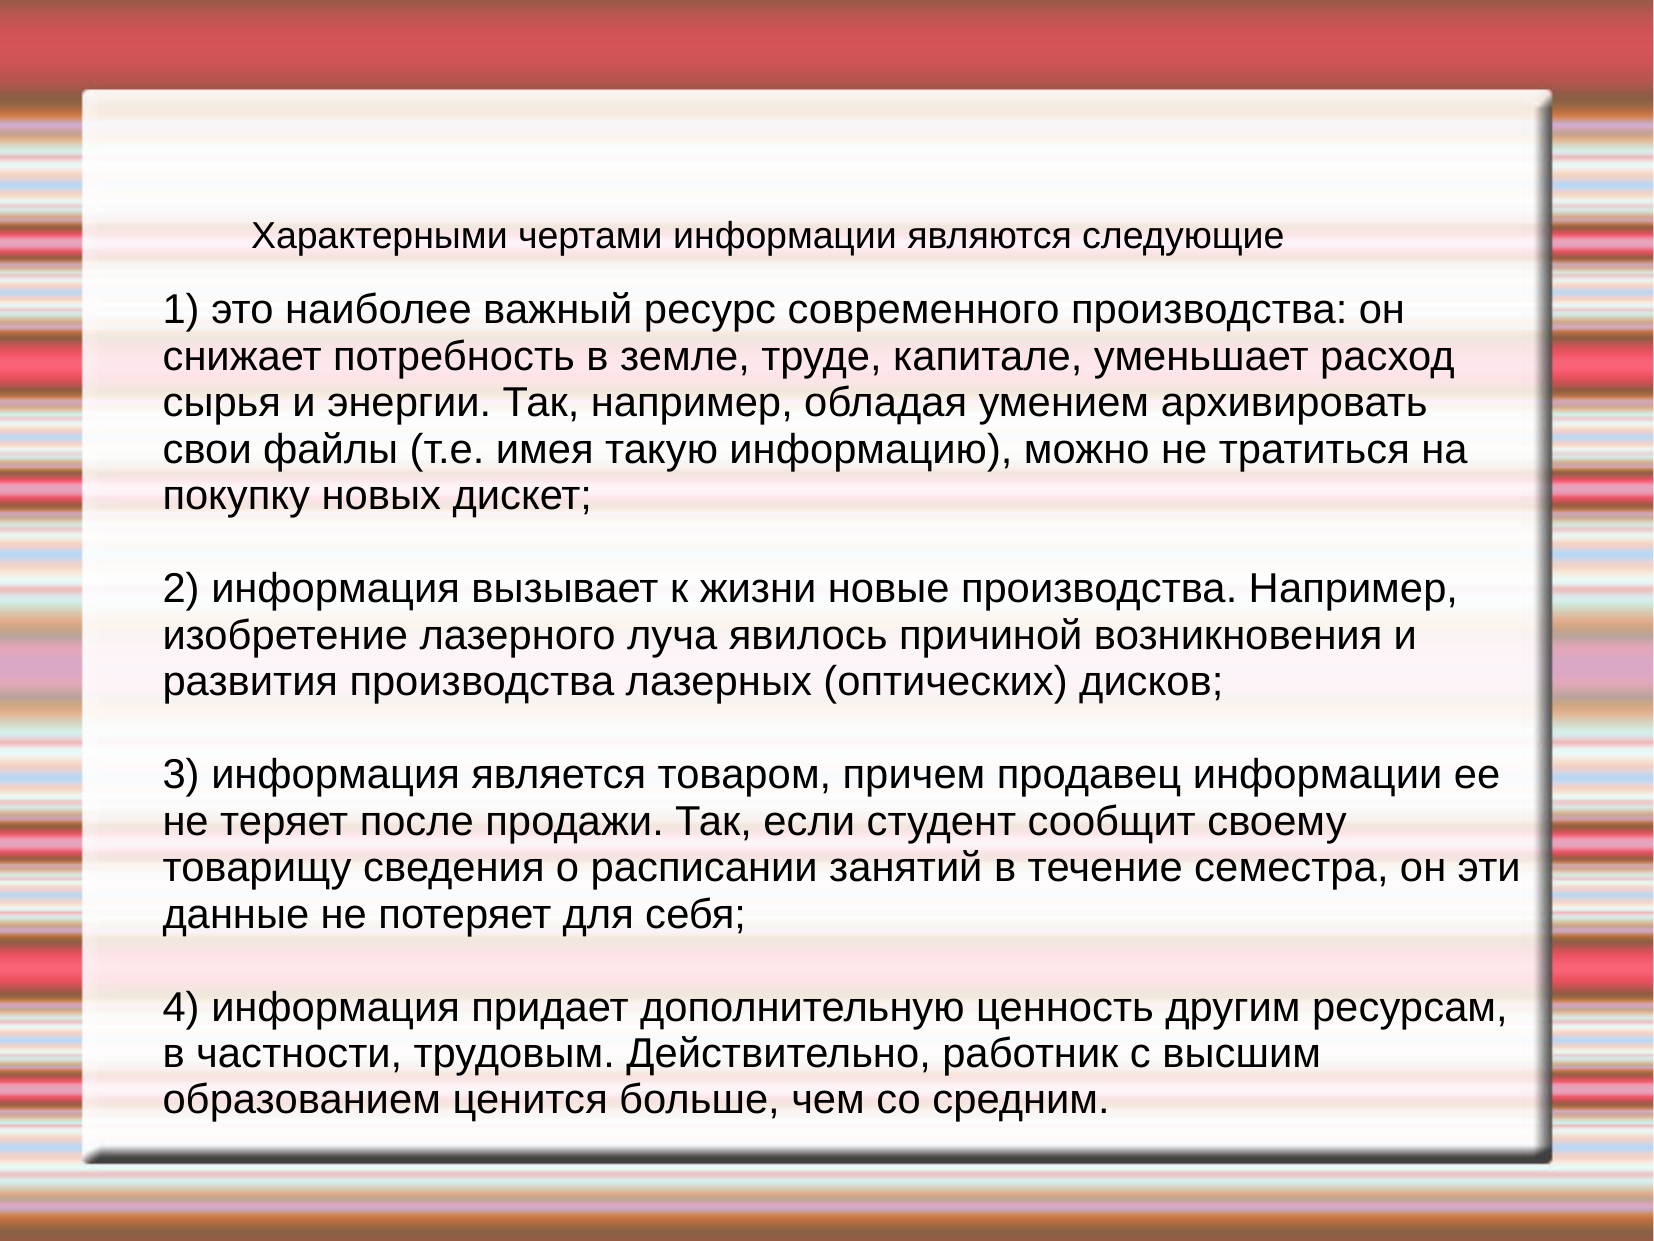

Характерными чертами информации являются следующие
1) это наиболее важный ресурс современного производства: он снижает потребность в земле, труде, капитале, уменьшает расход сырья и энергии. Так, например, обладая умением архивировать свои файлы (т.е. имея такую информацию), можно не тратиться на покупку новых дискет;
2) информация вызывает к жизни новые производства. Например, изобретение лазерного луча явилось причиной возникновения и развития производства лазерных (оптических) дисков;
3) информация является товаром, причем продавец информации ее не теряет после продажи. Так, если студент сообщит своему товарищу сведения о расписании занятий в течение семестра, он эти данные не потеряет для себя;
4) информация придает дополнительную ценность другим ресурсам, в частности, трудовым. Действительно, работник с высшим образованием ценится больше, чем со средним.